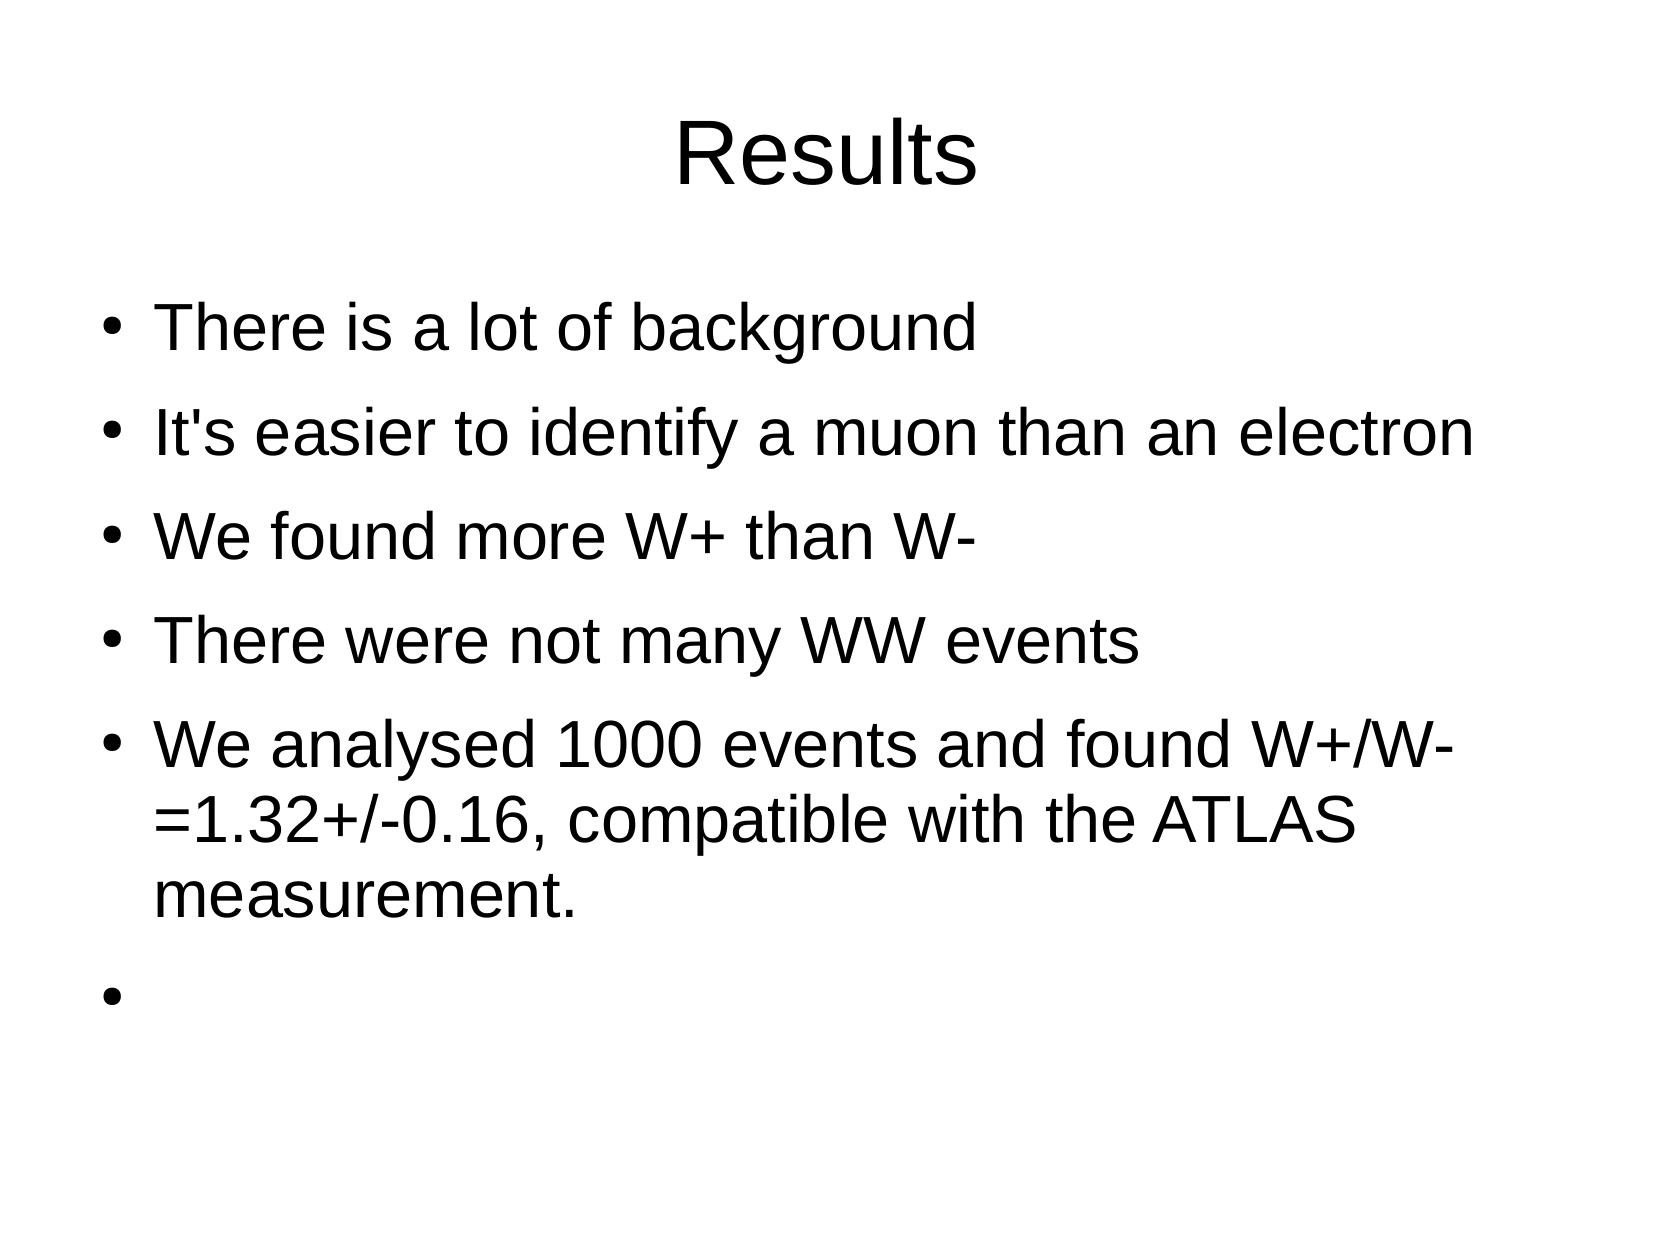

# Results
There is a lot of background
It's easier to identify a muon than an electron
We found more W+ than W-
There were not many WW events
We analysed 1000 events and found W+/W-=1.32+/-0.16, compatible with the ATLAS measurement.